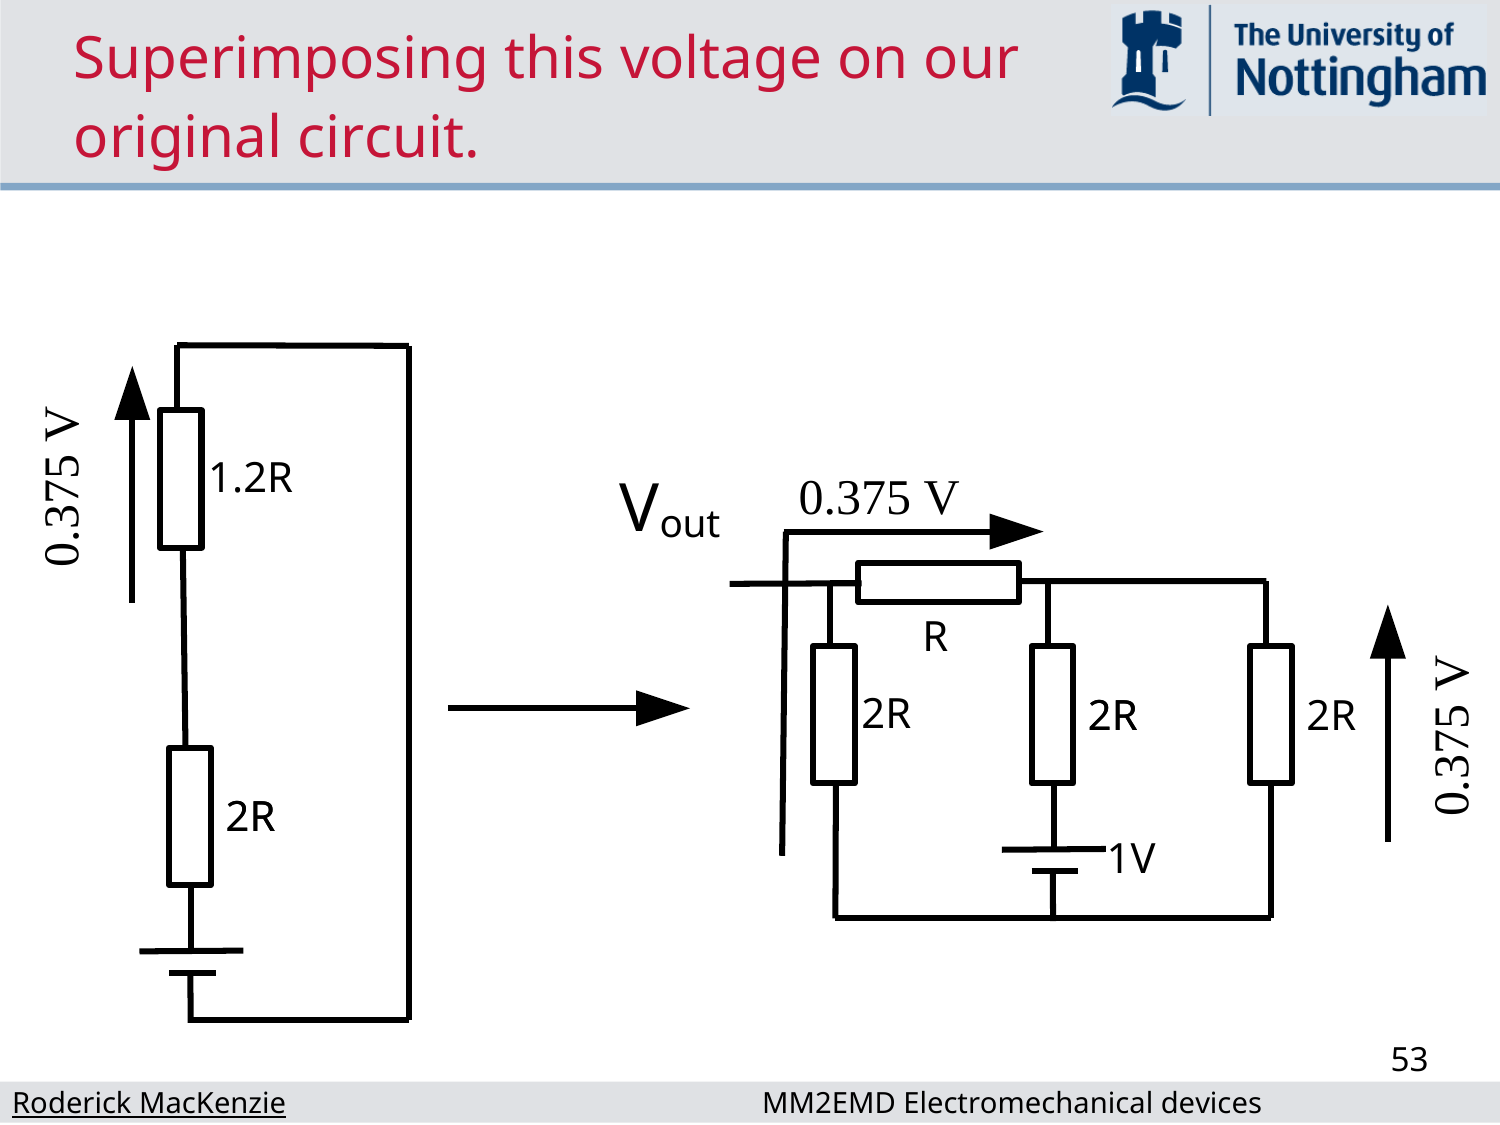

# Superimposing this voltage on our original circuit.
1.2R
0.375 V
0.375 V
Vout
R
2R
2R
2R
2R
0.375 V
2R
2R
1V